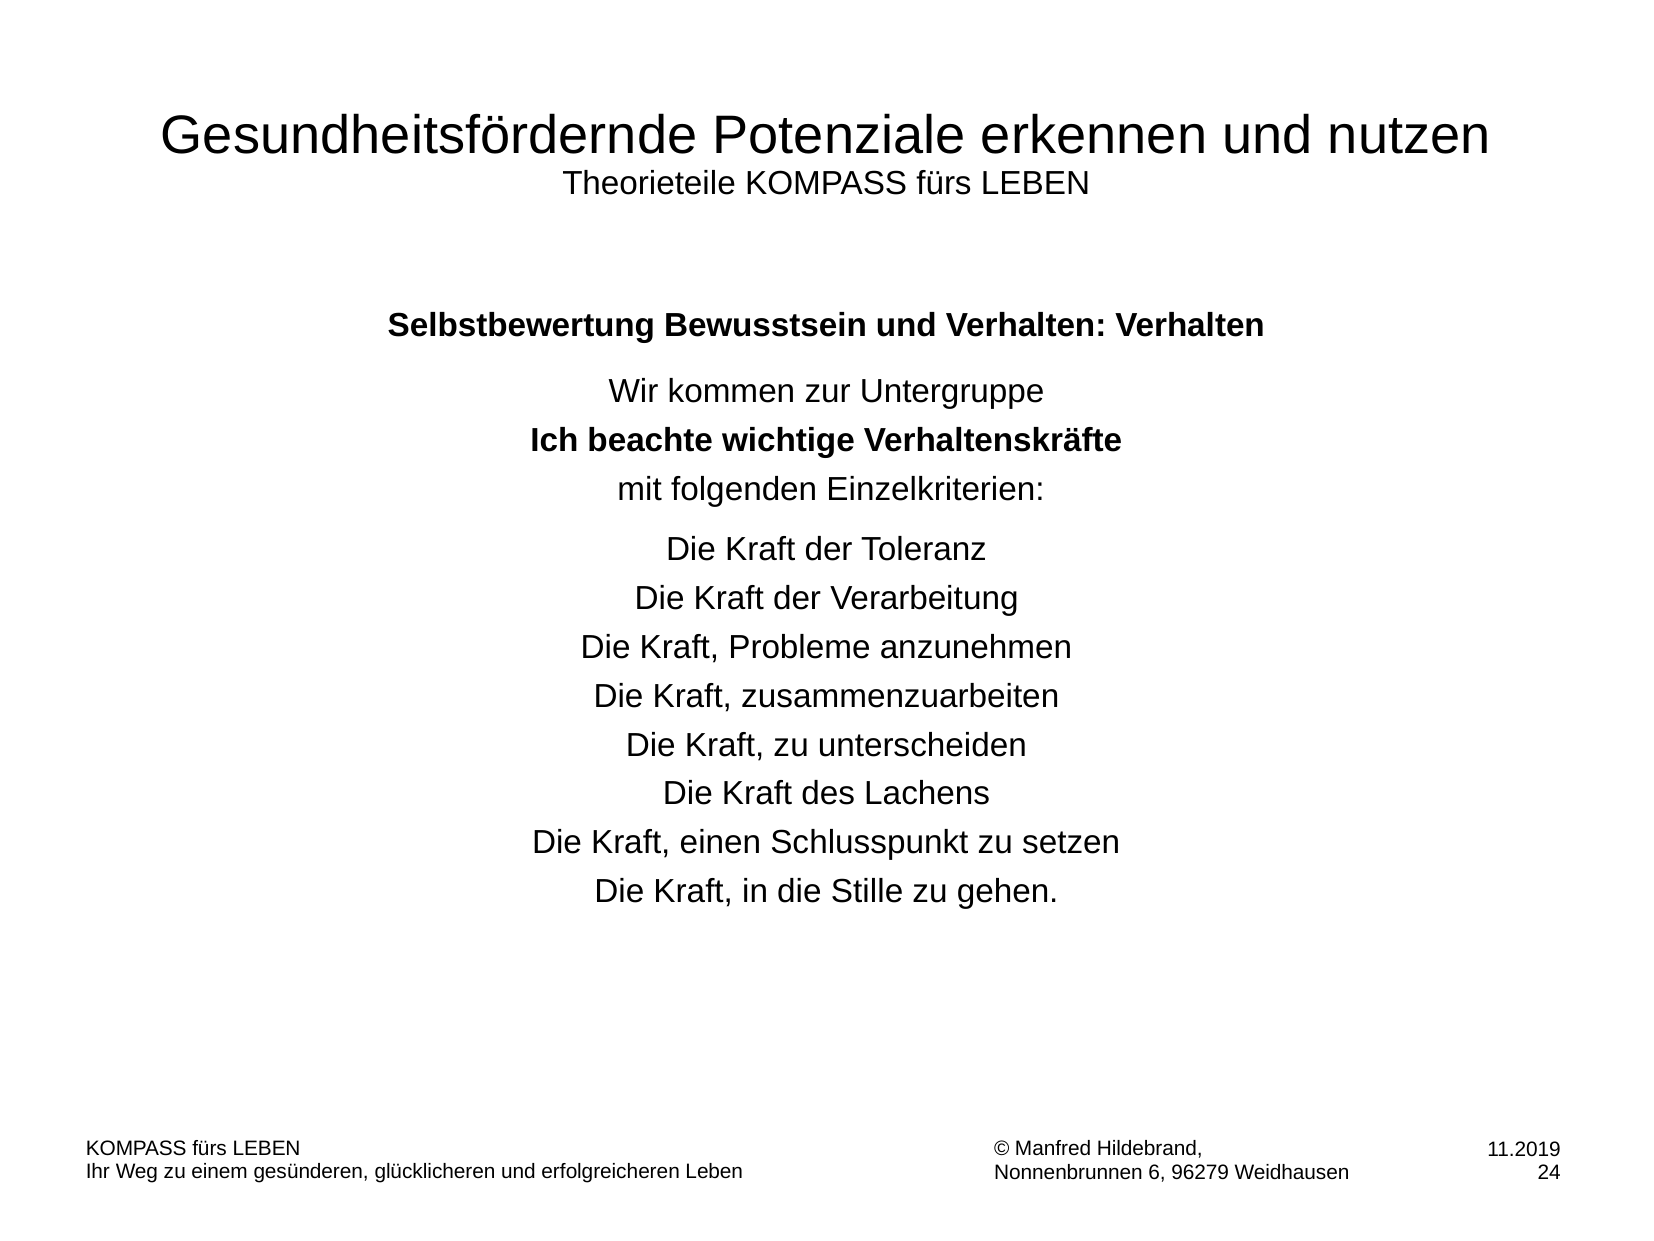

# Gesundheitsfördernde Potenziale erkennen und nutzen Theorieteile KOMPASS fürs LEBEN
Selbstbewertung Bewusstsein und Verhalten: Verhalten
Wir kommen zur Untergruppe
Ich beachte wichtige Verhaltenskräfte
 mit folgenden Einzelkriterien:
Die Kraft der Toleranz
Die Kraft der Verarbeitung
Die Kraft, Probleme anzunehmen
Die Kraft, zusammenzuarbeiten
Die Kraft, zu unterscheiden
Die Kraft des Lachens
Die Kraft, einen Schlusspunkt zu setzen
Die Kraft, in die Stille zu gehen.
KOMPASS fürs LEBEN
Ihr Weg zu einem gesünderen, glücklicheren und erfolgreicheren Leben
© Manfred Hildebrand,
Nonnenbrunnen 6, 96279 Weidhausen
11.2019
24